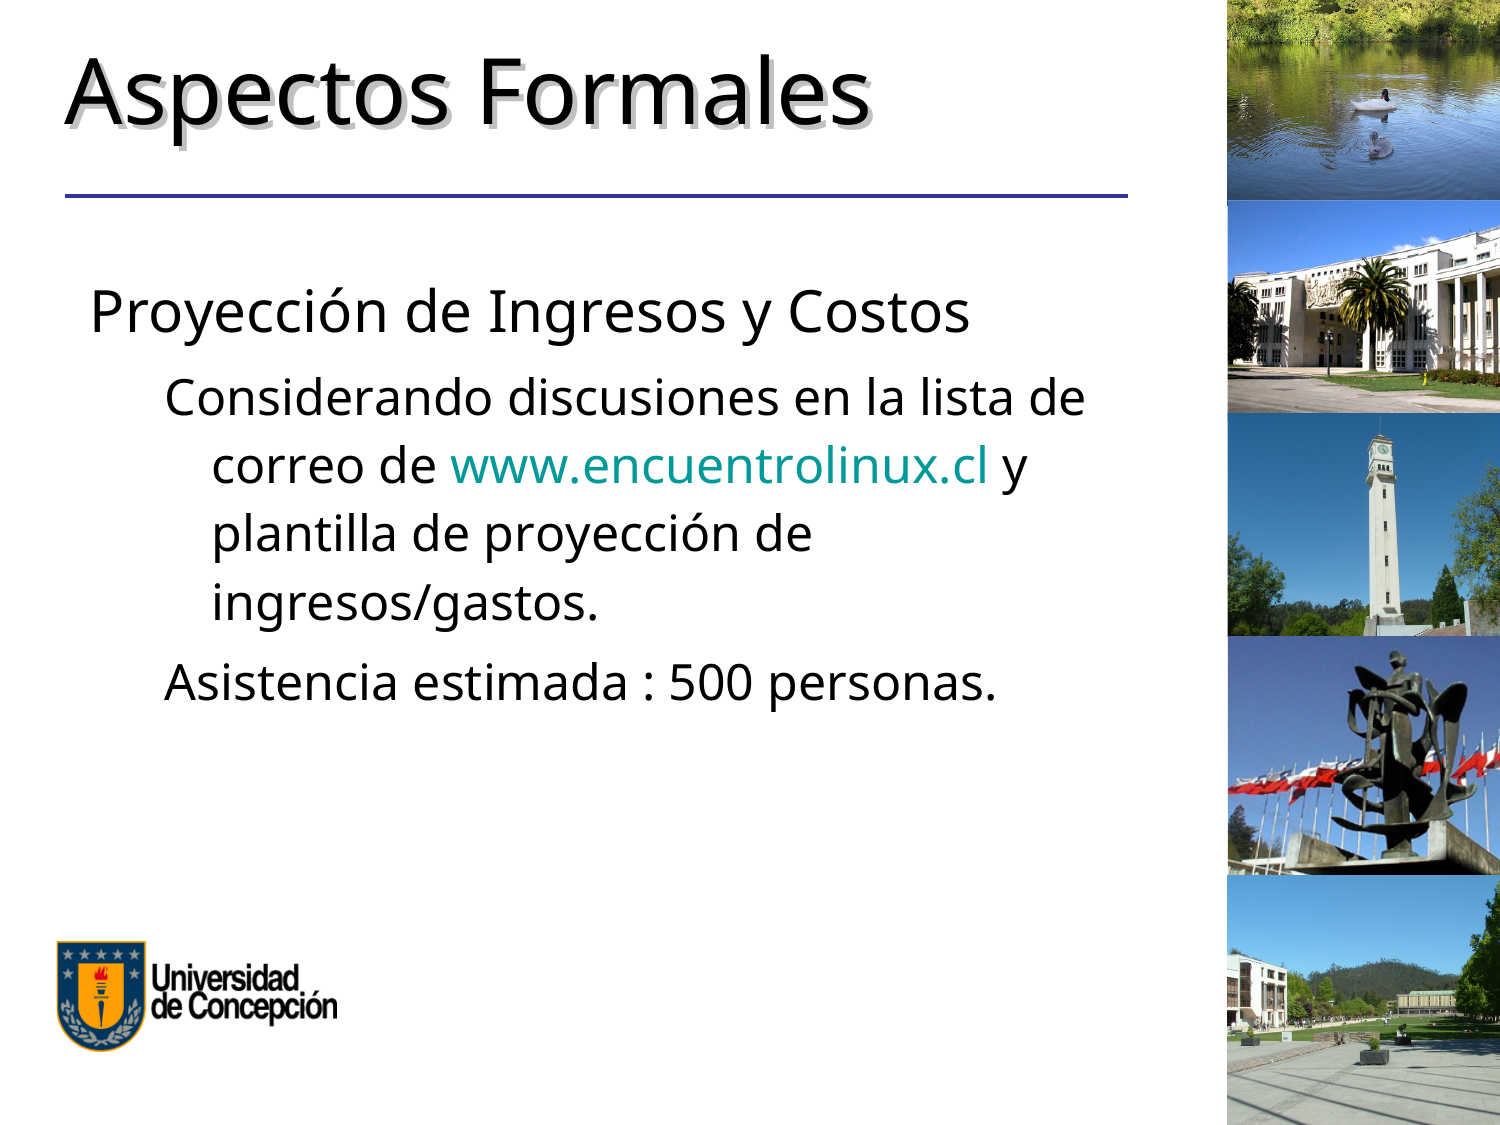

# Aspectos Formales
Proyección de Ingresos y Costos
Considerando discusiones en la lista de correo de www.encuentrolinux.cl y plantilla de proyección de ingresos/gastos.
Asistencia estimada : 500 personas.